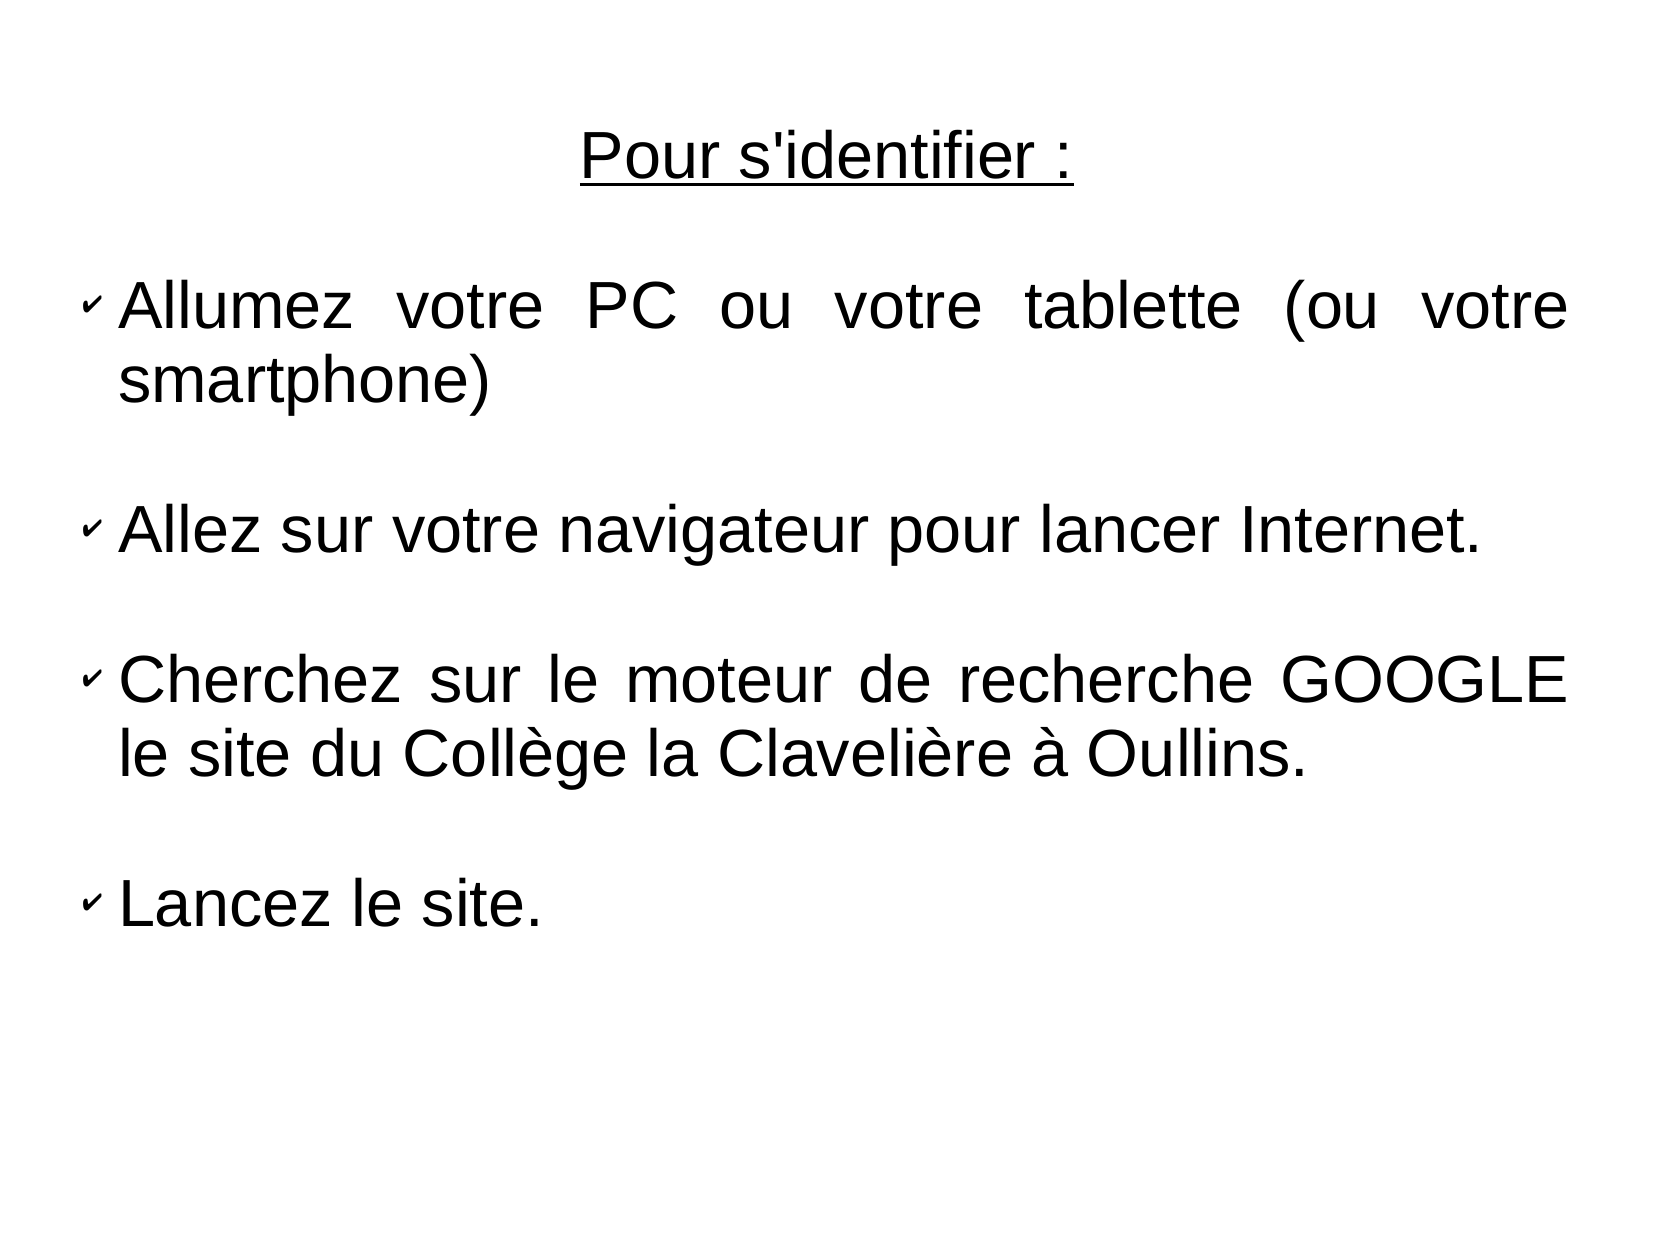

# Pour s'identifier :
Allumez votre PC ou votre tablette (ou votre smartphone)
Allez sur votre navigateur pour lancer Internet.
Cherchez sur le moteur de recherche GOOGLE le site du Collège la Clavelière à Oullins.
Lancez le site.